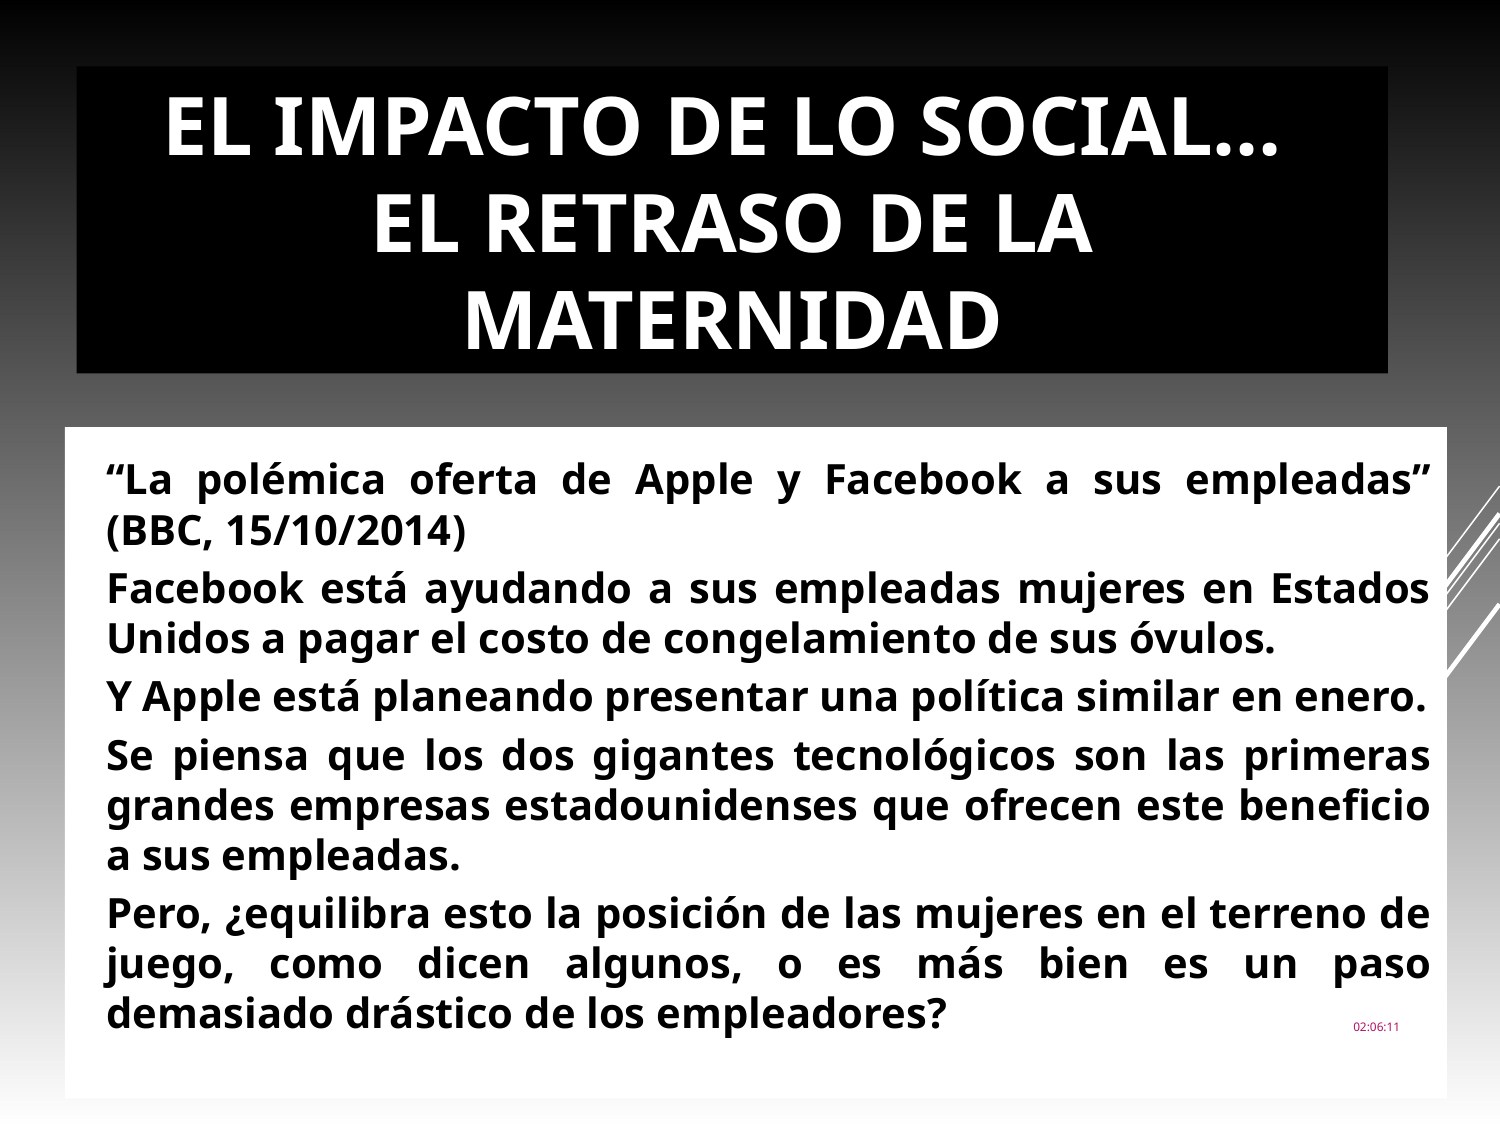

# EL IMPACTO DE LO SOCIAL… EL RETRASO DE LA MATERNIDAD
“La polémica oferta de Apple y Facebook a sus empleadas” (BBC, 15/10/2014)
Facebook está ayudando a sus empleadas mujeres en Estados Unidos a pagar el costo de congelamiento de sus óvulos.
Y Apple está planeando presentar una política similar en enero.
Se piensa que los dos gigantes tecnológicos son las primeras grandes empresas estadounidenses que ofrecen este beneficio a sus empleadas.
Pero, ¿equilibra esto la posición de las mujeres en el terreno de juego, como dicen algunos, o es más bien es un paso demasiado drástico de los empleadores?
02:48:04